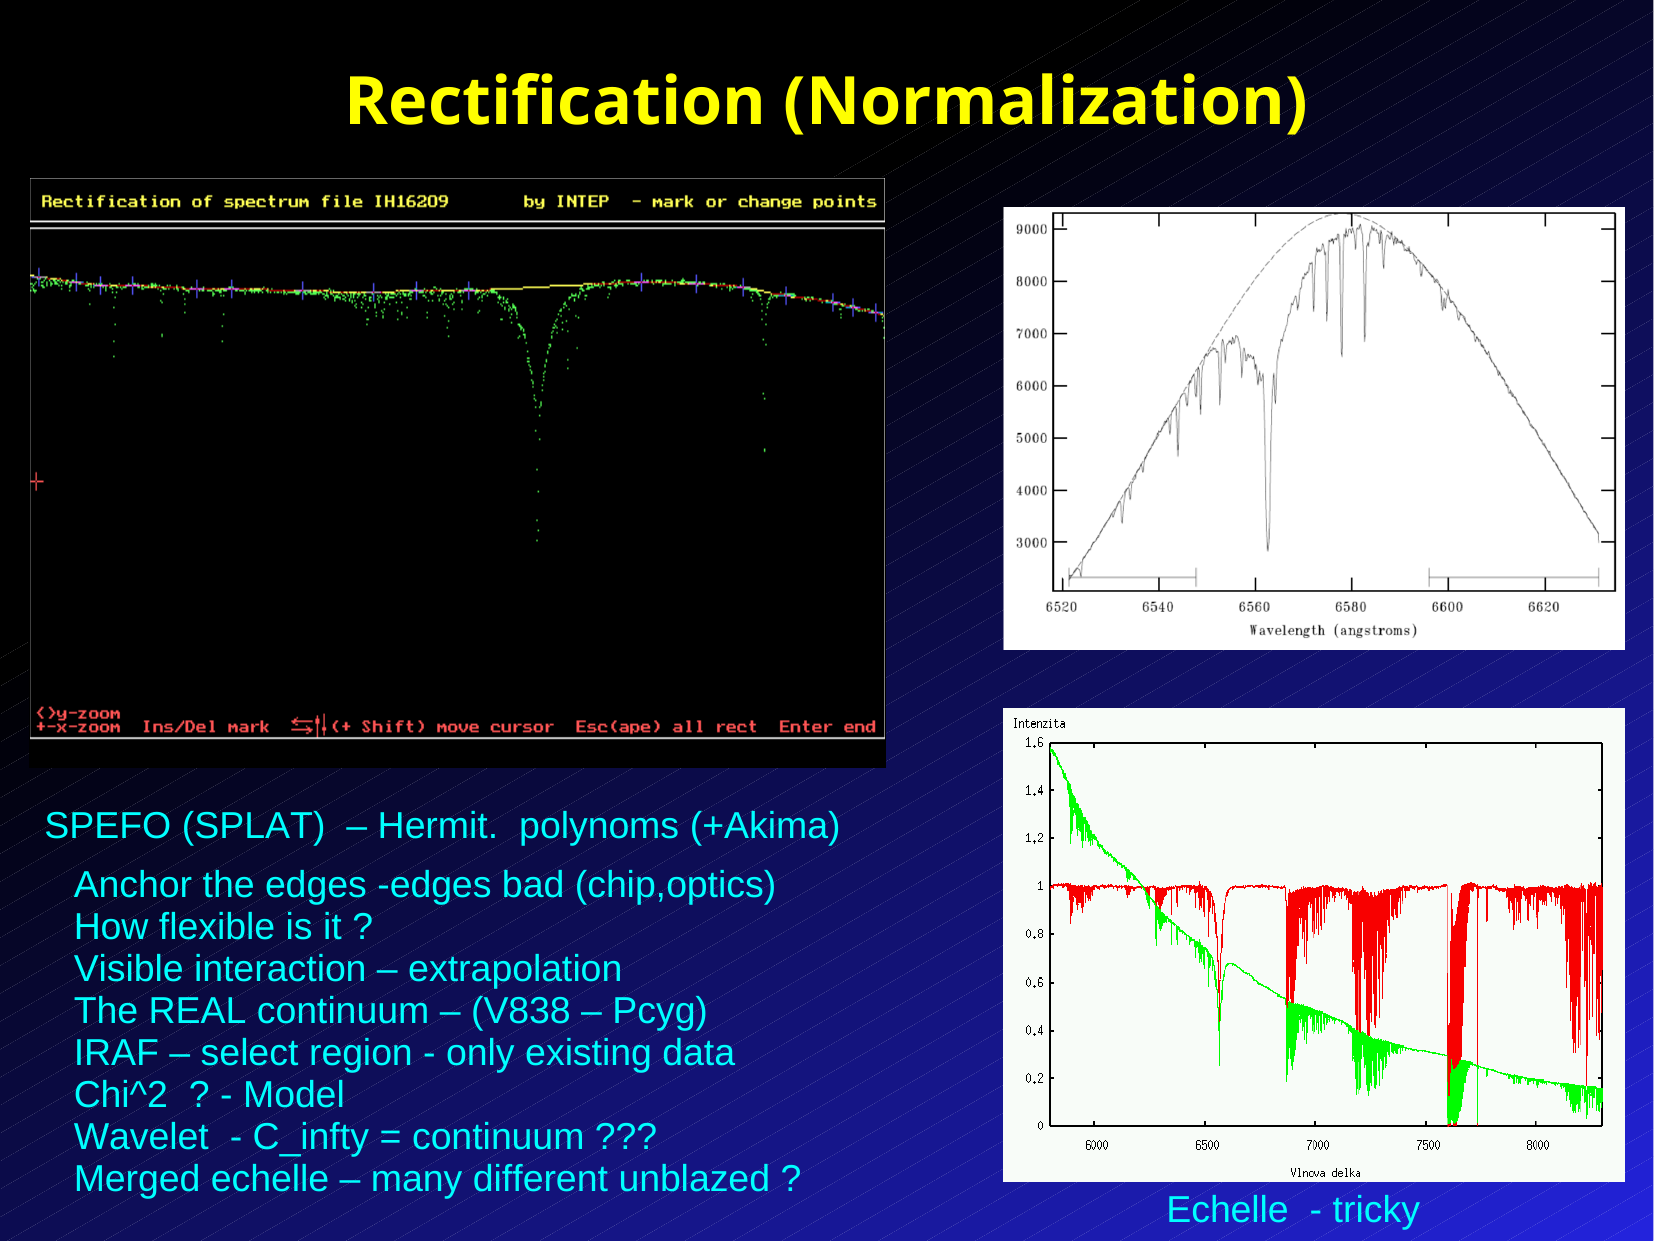

# Rectification (Normalization)
SPEFO (SPLAT) – Hermit. polynoms (+Akima)
Anchor the edges -edges bad (chip,optics)
How flexible is it ?
Visible interaction – extrapolation
The REAL continuum – (V838 – Pcyg)
IRAF – select region - only existing data
Chi^2 ? - Model
Wavelet - C_infty = continuum ???
Merged echelle – many different unblazed ?
Echelle - tricky